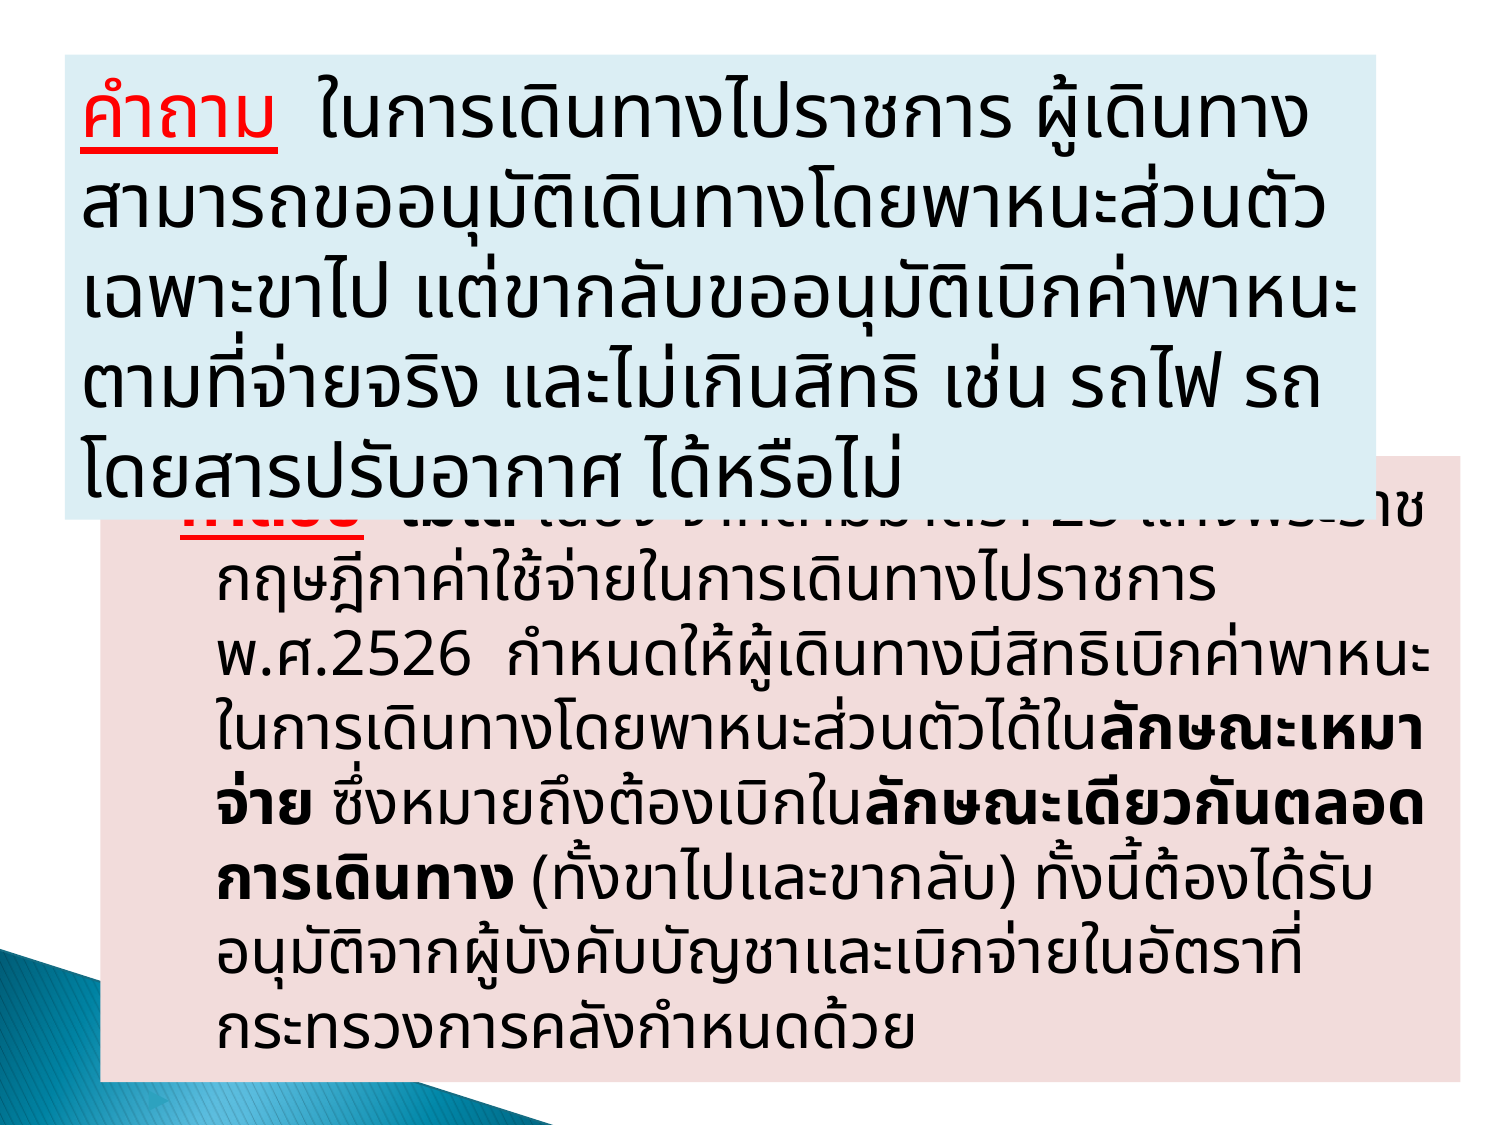

คำถาม  ในการเดินทางไปราชการ ผู้เดินทางสามารถขออนุมัติเดินทางโดยพาหนะส่วนตัวเฉพาะขาไป แต่ขากลับขออนุมัติเบิกค่าพาหนะตามที่จ่ายจริง และไม่เกินสิทธิ เช่น รถไฟ รถโดยสารปรับอากาศ ได้หรือไม่
# คำตอบ  ไม่ได้ เนื่อง จากตามมาตรา 25 แห่งพระราชกฤษฎีกาค่าใช้จ่ายในการเดินทางไปราชการ พ.ศ.2526 กำหนดให้ผู้เดินทางมีสิทธิเบิกค่าพาหนะในการเดินทางโดยพาหนะส่วนตัวได้ในลักษณะเหมาจ่าย ซึ่งหมายถึงต้องเบิกในลักษณะเดียวกันตลอดการเดินทาง (ทั้งขาไปและขากลับ) ทั้งนี้ต้องได้รับอนุมัติจากผู้บังคับบัญชาและเบิกจ่ายในอัตราที่กระทรวงการคลังกำหนดด้วย